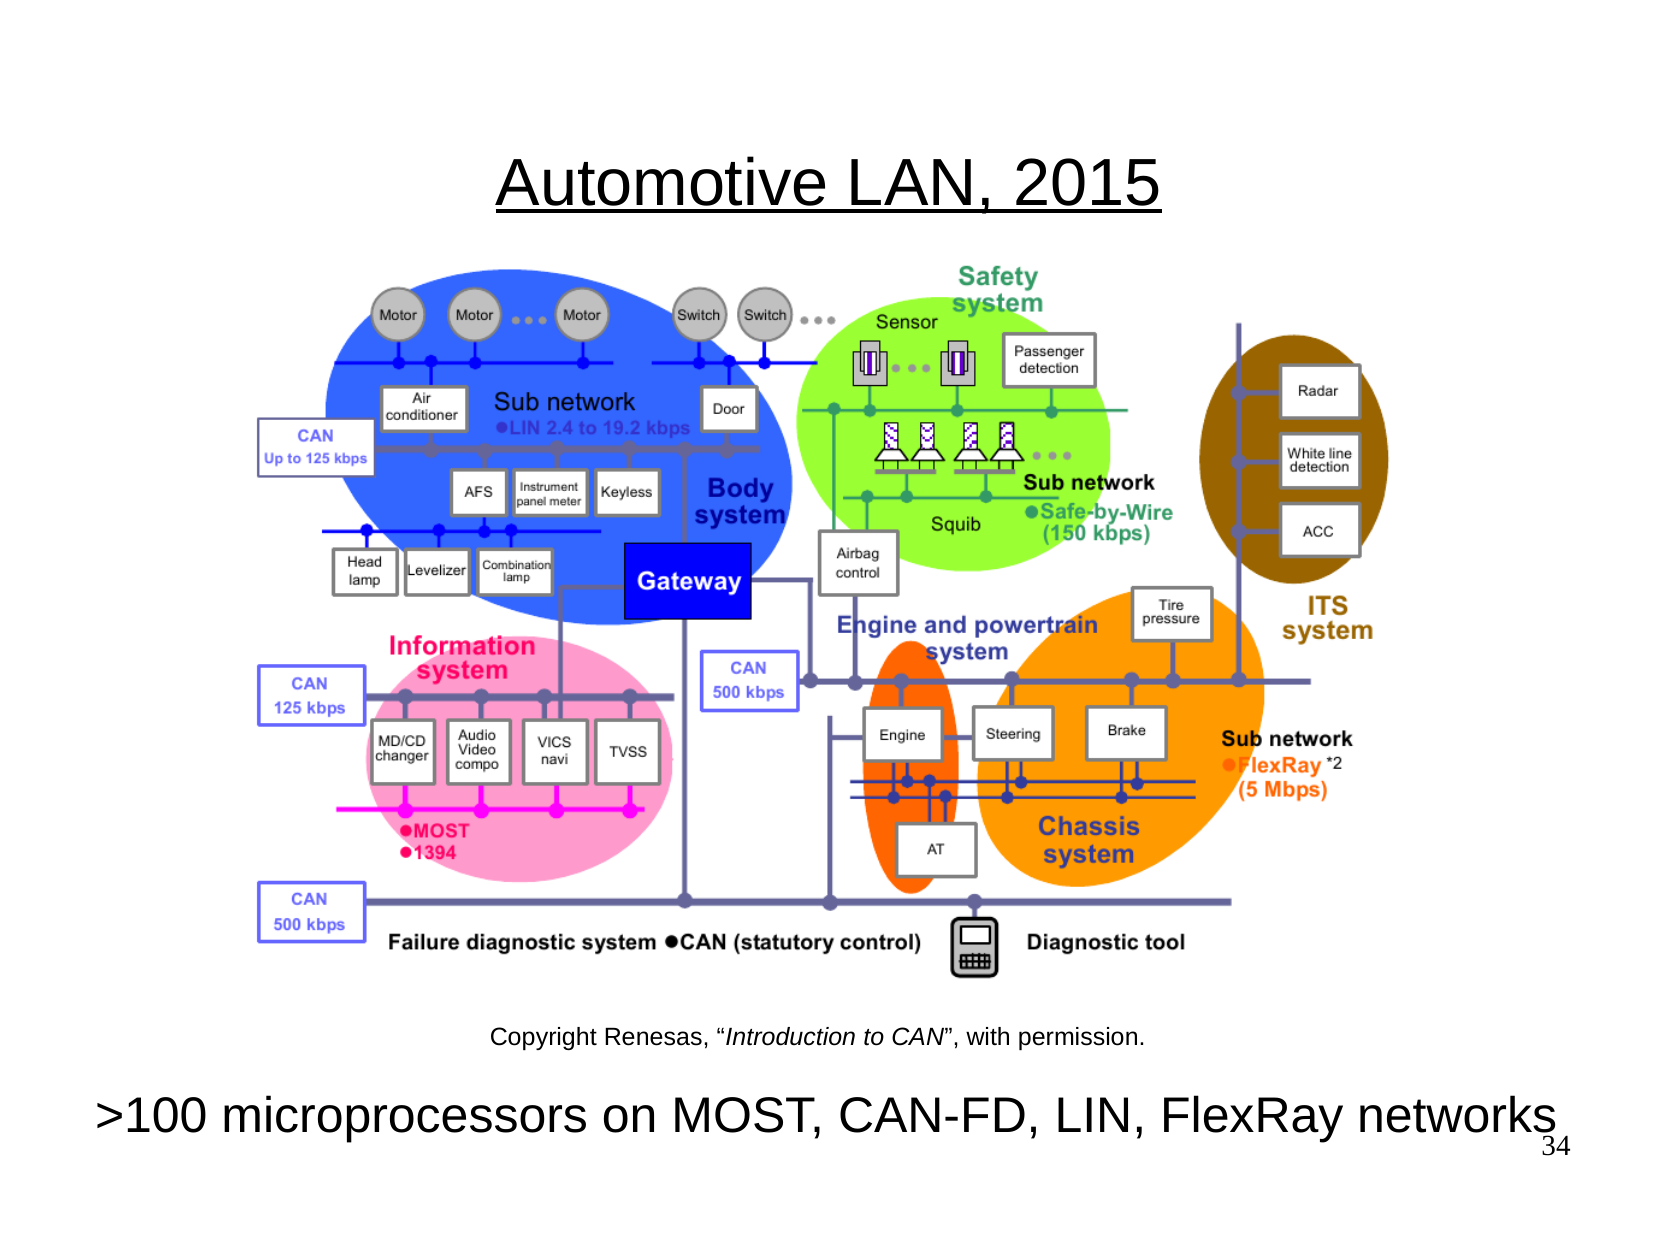

# Automotive LAN, 2015
Copyright Renesas, “Introduction to CAN”, with permission.
>100 microprocessors on MOST, CAN-FD, LIN, FlexRay networks
34